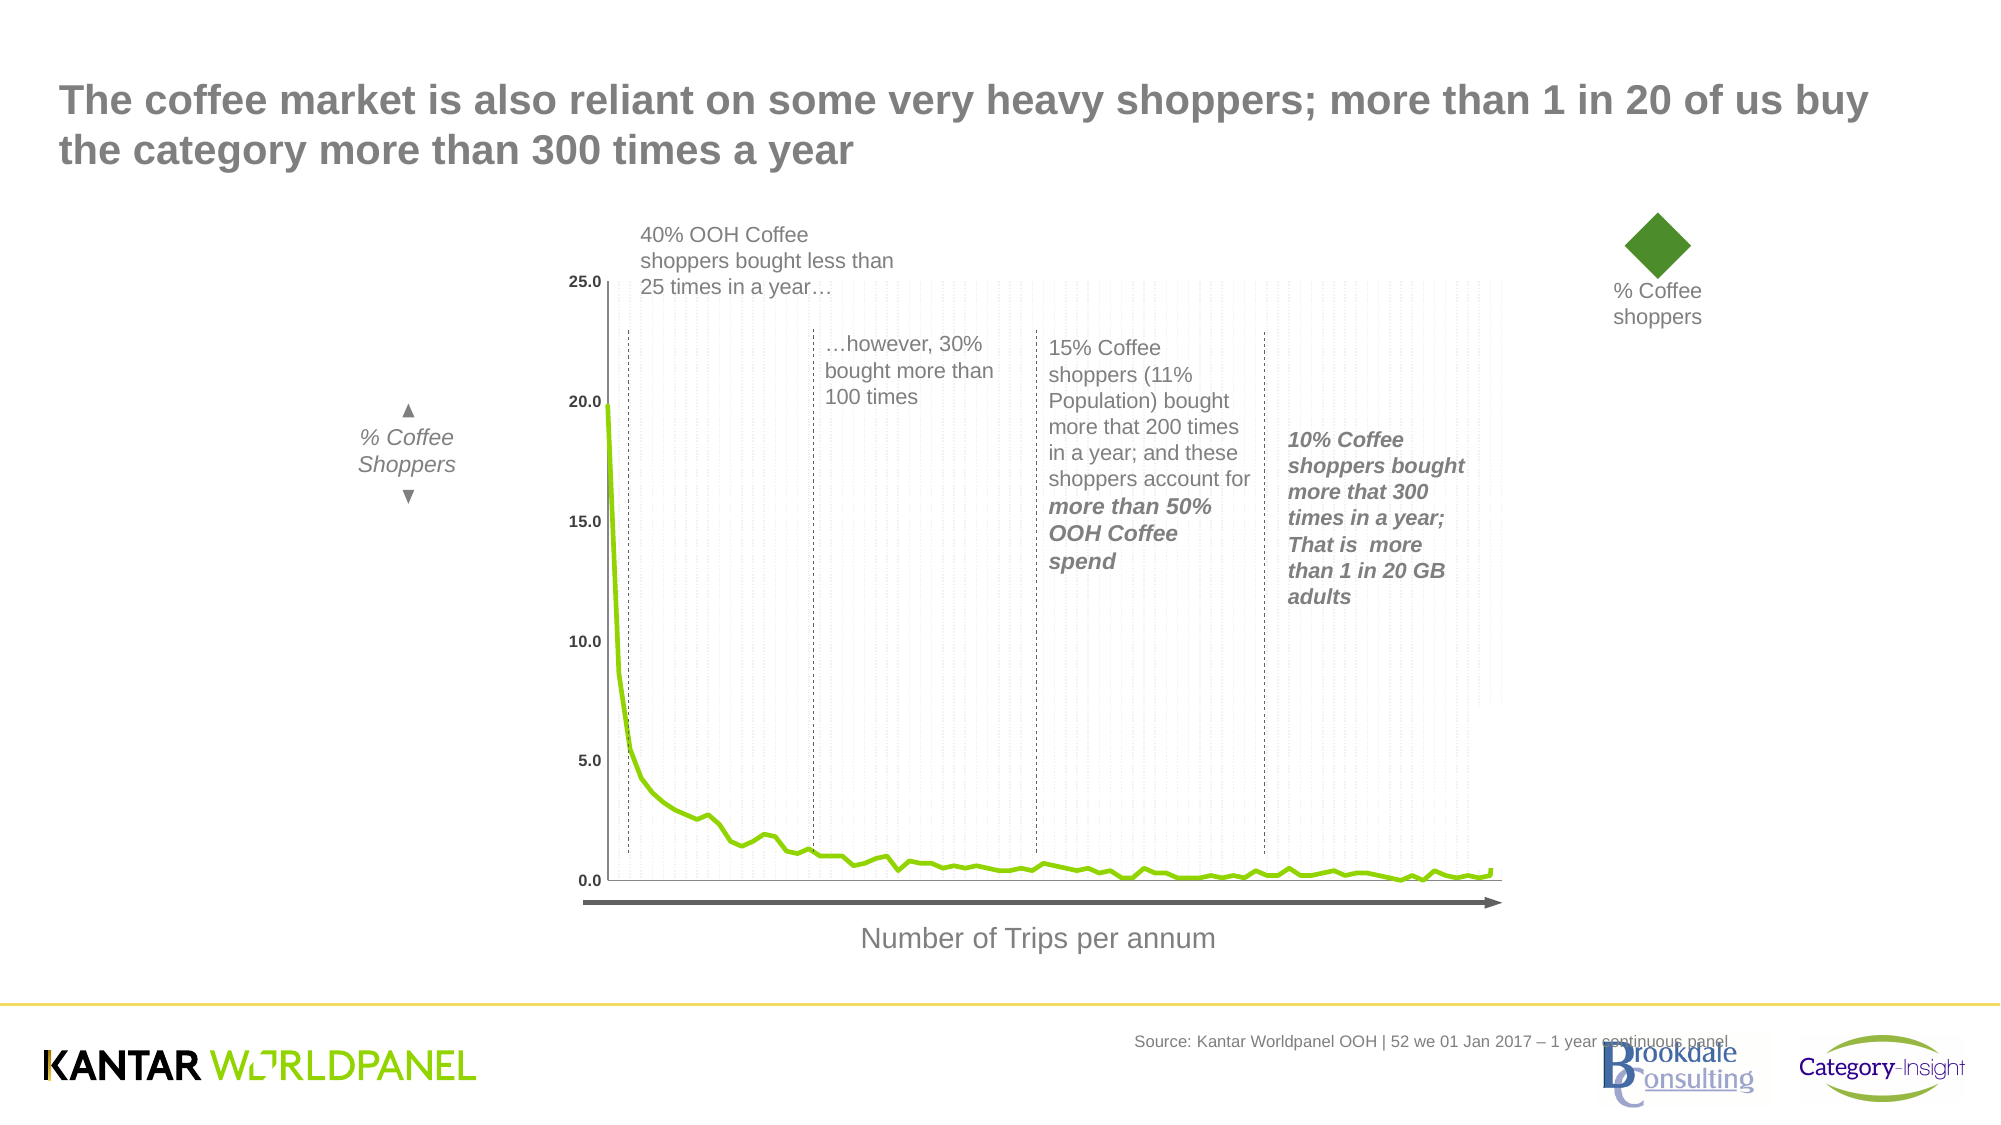

# The coffee market is also reliant on some very heavy shoppers; more than 1 in 20 of us buy the category more than 300 times a year
40% OOH Coffee shoppers bought less than 25 times in a year…
### Chart
| Category | % Shoppers |
|---|---|
| >= 1.0 - < 6.0 | 19.7969543147208 |
| >= 6.0 - < 11.0 | 8.62944162436548 |
| >= 11.0 - < 16.0 | 5.48223350253807 |
| >= 16.0 - < 21.0 | 4.26395939086294 |
| >= 21.0 - < 26.0 | 3.65482233502538 |
| >= 26.0 - < 31.0 | 3.24873096446701 |
| >= 31.0 - < 36.0 | 2.94416243654822 |
| >= 36.0 - < 41.0 | 2.74111675126904 |
| >= 41.0 - < 46.0 | 2.53807106598985 |
| >= 46.0 - < 51.0 | 2.74111675126904 |
| >= 51.0 - < 56.0 | 2.33502538071066 |
| >= 56.0 - < 61.0 | 1.6243654822335 |
| >= 61.0 - < 66.0 | 1.42131979695431 |
| >= 66.0 - < 71.0 | 1.6243654822335 |
| >= 71.0 - < 76.0 | 1.92893401015228 |
| >= 76.0 - < 81.0 | 1.82741116751269 |
| >= 81.0 - < 86.0 | 1.21827411167513 |
| >= 86.0 - < 91.0 | 1.11675126903553 |
| >= 91.0 - < 96.0 | 1.31979695431472 |
| >= 96.0 - < 101.0 | 1.01522842639594 |
| >= 101.0 - < 106.0 | 1.01522842639594 |
| >= 106.0 - < 111.0 | 1.01522842639594 |
| >= 111.0 - < 116.0 | 0.609137055837563 |
| >= 116.0 - < 121.0 | 0.710659898477157 |
| >= 121.0 - < 126.0 | 0.913705583756345 |
| >= 126.0 - < 131.0 | 1.01522842639594 |
| >= 131.0 - < 136.0 | 0.406091370558376 |
| >= 136.0 - < 141.0 | 0.812182741116751 |
| >= 141.0 - < 146.0 | 0.710659898477157 |
| >= 146.0 - < 151.0 | 0.710659898477157 |
| >= 151.0 - < 156.0 | 0.50761421319797 |
| >= 156.0 - < 161.0 | 0.609137055837563 |
| >= 161.0 - < 166.0 | 0.50761421319797 |
| >= 166.0 - < 171.0 | 0.609137055837563 |
| >= 171.0 - < 176.0 | 0.50761421319797 |
| >= 176.0 - < 181.0 | 0.406091370558376 |
| >= 181.0 - < 186.0 | 0.406091370558376 |
| >= 186.0 - < 191.0 | 0.50761421319797 |
| >= 191.0 - < 196.0 | 0.406091370558376 |
| >= 196.0 - < 201.0 | 0.710659898477157 |
| >= 201.0 - < 206.0 | 0.609137055837563 |
| >= 206.0 - < 211.0 | 0.50761421319797 |
| >= 211.0 - < 216.0 | 0.406091370558376 |
| >= 216.0 - < 221.0 | 0.50761421319797 |
| >= 221.0 - < 226.0 | 0.304568527918782 |
| >= 226.0 - < 231.0 | 0.406091370558376 |
| >= 231.0 - < 236.0 | 0.101522842639594 |
| >= 236.0 - < 241.0 | 0.101522842639594 |
| >= 241.0 - < 246.0 | 0.50761421319797 |
| >= 246.0 - < 251.0 | 0.304568527918782 |
| >= 251.0 - < 256.0 | 0.304568527918782 |
| >= 256.0 - < 261.0 | 0.101522842639594 |
| >= 261.0 - < 266.0 | 0.101522842639594 |
| >= 266.0 - < 271.0 | 0.101522842639594 |
| >= 271.0 - < 276.0 | 0.203045685279188 |
| >= 276.0 - < 281.0 | 0.101522842639594 |
| >= 281.0 - < 286.0 | 0.203045685279188 |
| >= 286.0 - < 291.0 | 0.101522842639594 |
| >= 291.0 - < 296.0 | 0.406091370558376 |
| >= 296.0 - < 301.0 | 0.203045685279188 |
| >= 301.0 - < 306.0 | 0.203045685279188 |
| >= 306.0 - < 311.0 | 0.50761421319797 |
| >= 311.0 - < 316.0 | 0.203045685279188 |
| >= 316.0 - < 321.0 | 0.203045685279188 |
| >= 321.0 - < 326.0 | 0.304568527918782 |
| >= 326.0 - < 331.0 | 0.406091370558376 |
| >= 331.0 - < 336.0 | 0.203045685279188 |
| >= 336.0 - < 341.0 | 0.304568527918782 |
| >= 341.0 - < 346.0 | 0.304568527918782 |
| >= 346.0 - < 351.0 | 0.203045685279188 |
| >= 351.0 - < 356.0 | 0.101522842639594 |
| >= 356.0 - < 361.0 | 0.0 |
| >= 361.0 - < 366.0 | 0.203045685279188 |
| >= 366.0 - < 371.0 | 0.0 |
| >= 371.0 - < 376.0 | 0.406091370558376 |
| >= 376.0 - < 381.0 | 0.203045685279188 |
| >= 381.0 - < 386.0 | 0.101522842639594 |
| >= 386.0 - < 391.0 | 0.203045685279188 |
| >= 391.0 - < 396.0 | 0.101522842639594 |
| >= 396.0 - < 401.0 | 0.203045685279188 |
| 400+ | 5.48223350253807 |% Coffee shoppers
…however, 30% bought more than 100 times
15% Coffee shoppers (11% Population) bought more that 200 times in a year; and these shoppers account for more than 50% OOH Coffee spend
10% Coffee shoppers bought more that 300 times in a year; That is more than 1 in 20 GB adults
% Coffee Shoppers
Number of Trips per annum
Source: Kantar Worldpanel OOH | 52 we 01 Jan 2017 – 1 year continuous panel